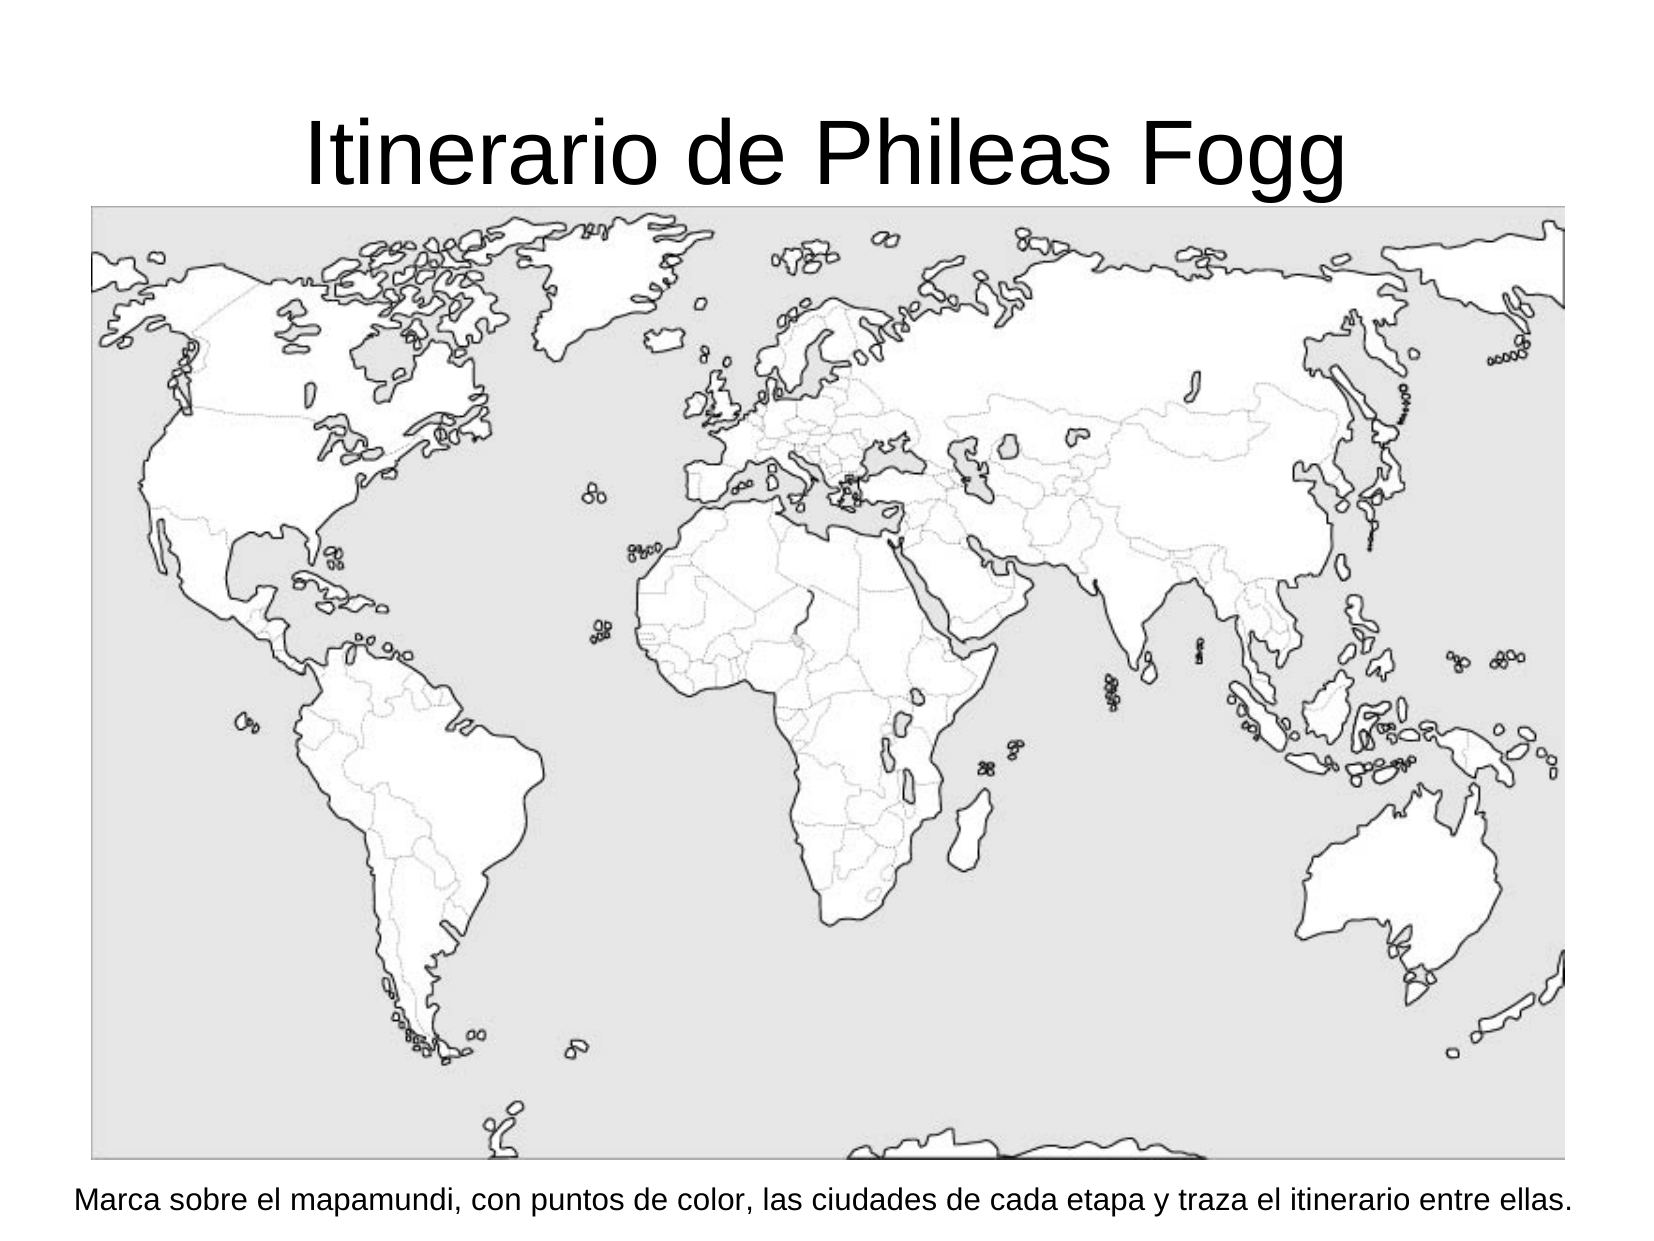

# Itinerario de Phileas Fogg
Marca sobre el mapamundi, con puntos de color, las ciudades de cada etapa y traza el itinerario entre ellas.